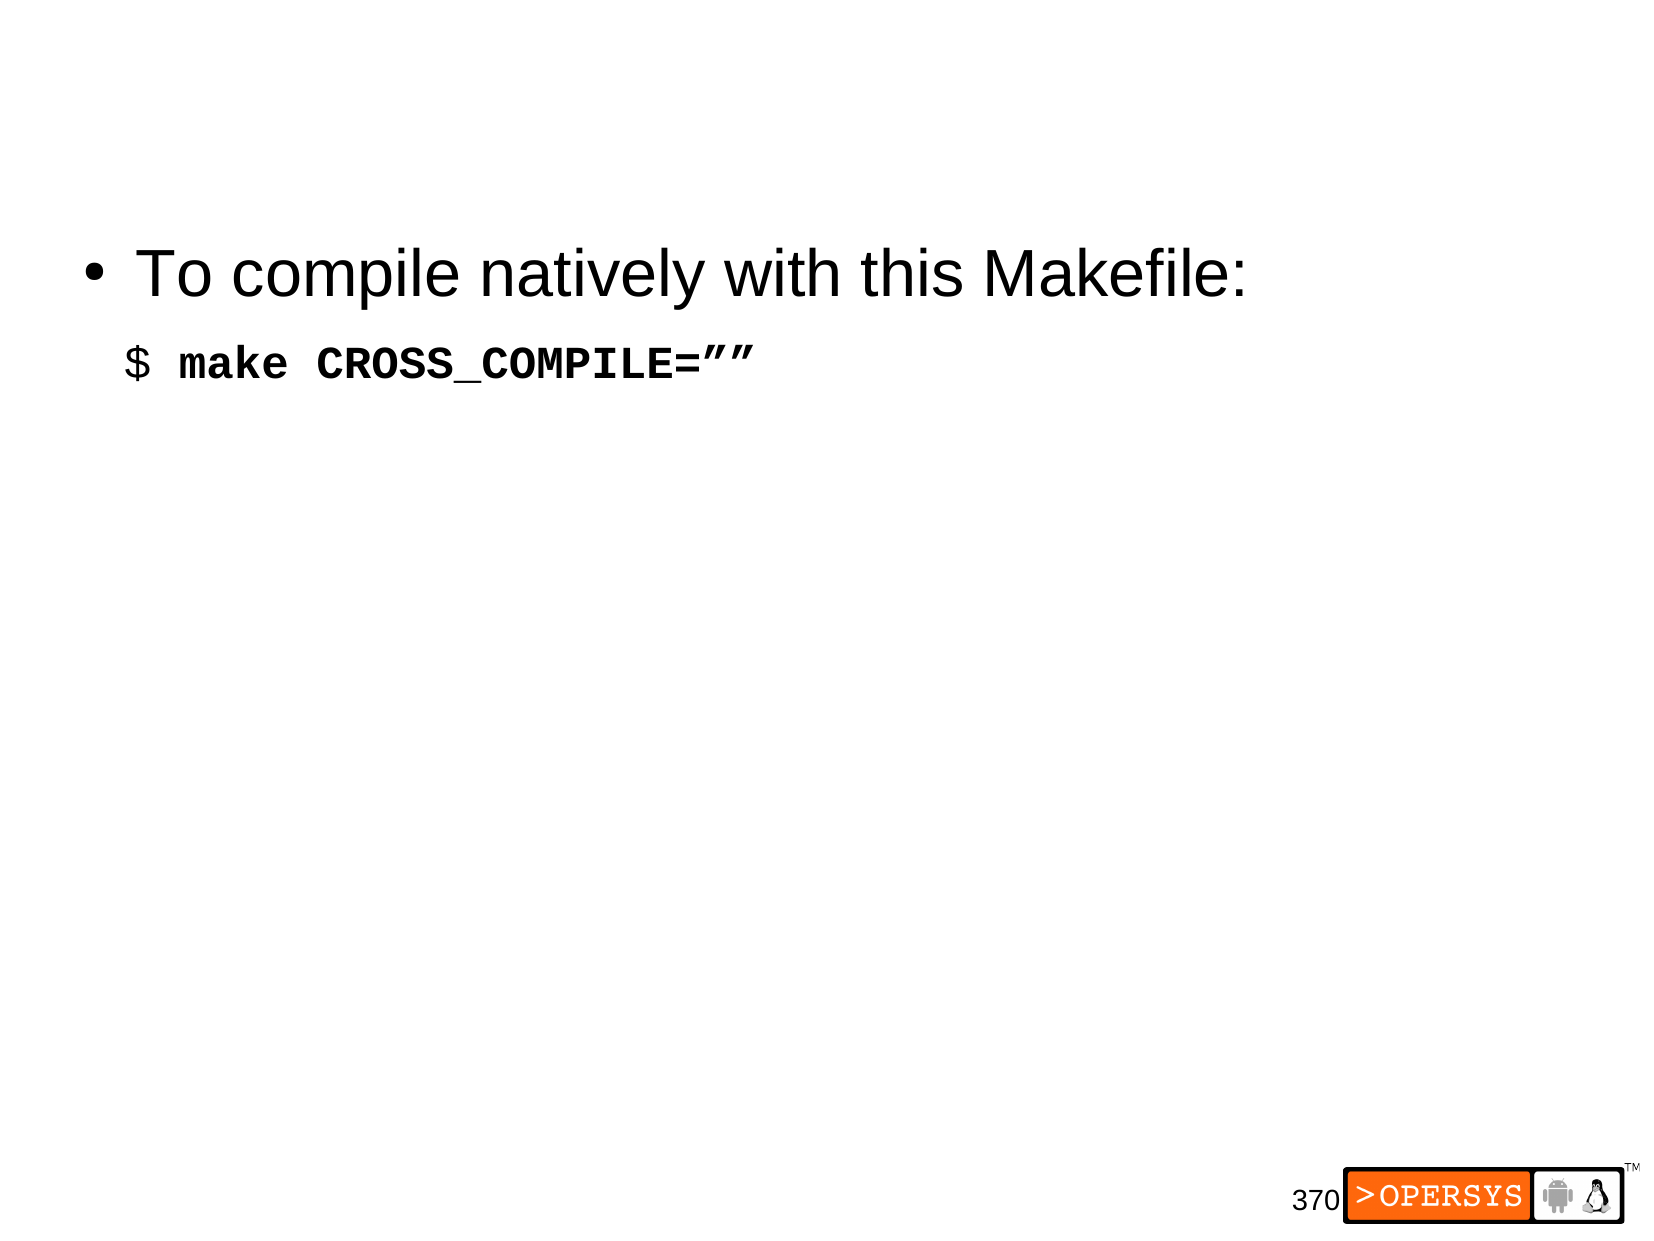

# To compile natively with this Makefile:
$ make CROSS_COMPILE=””